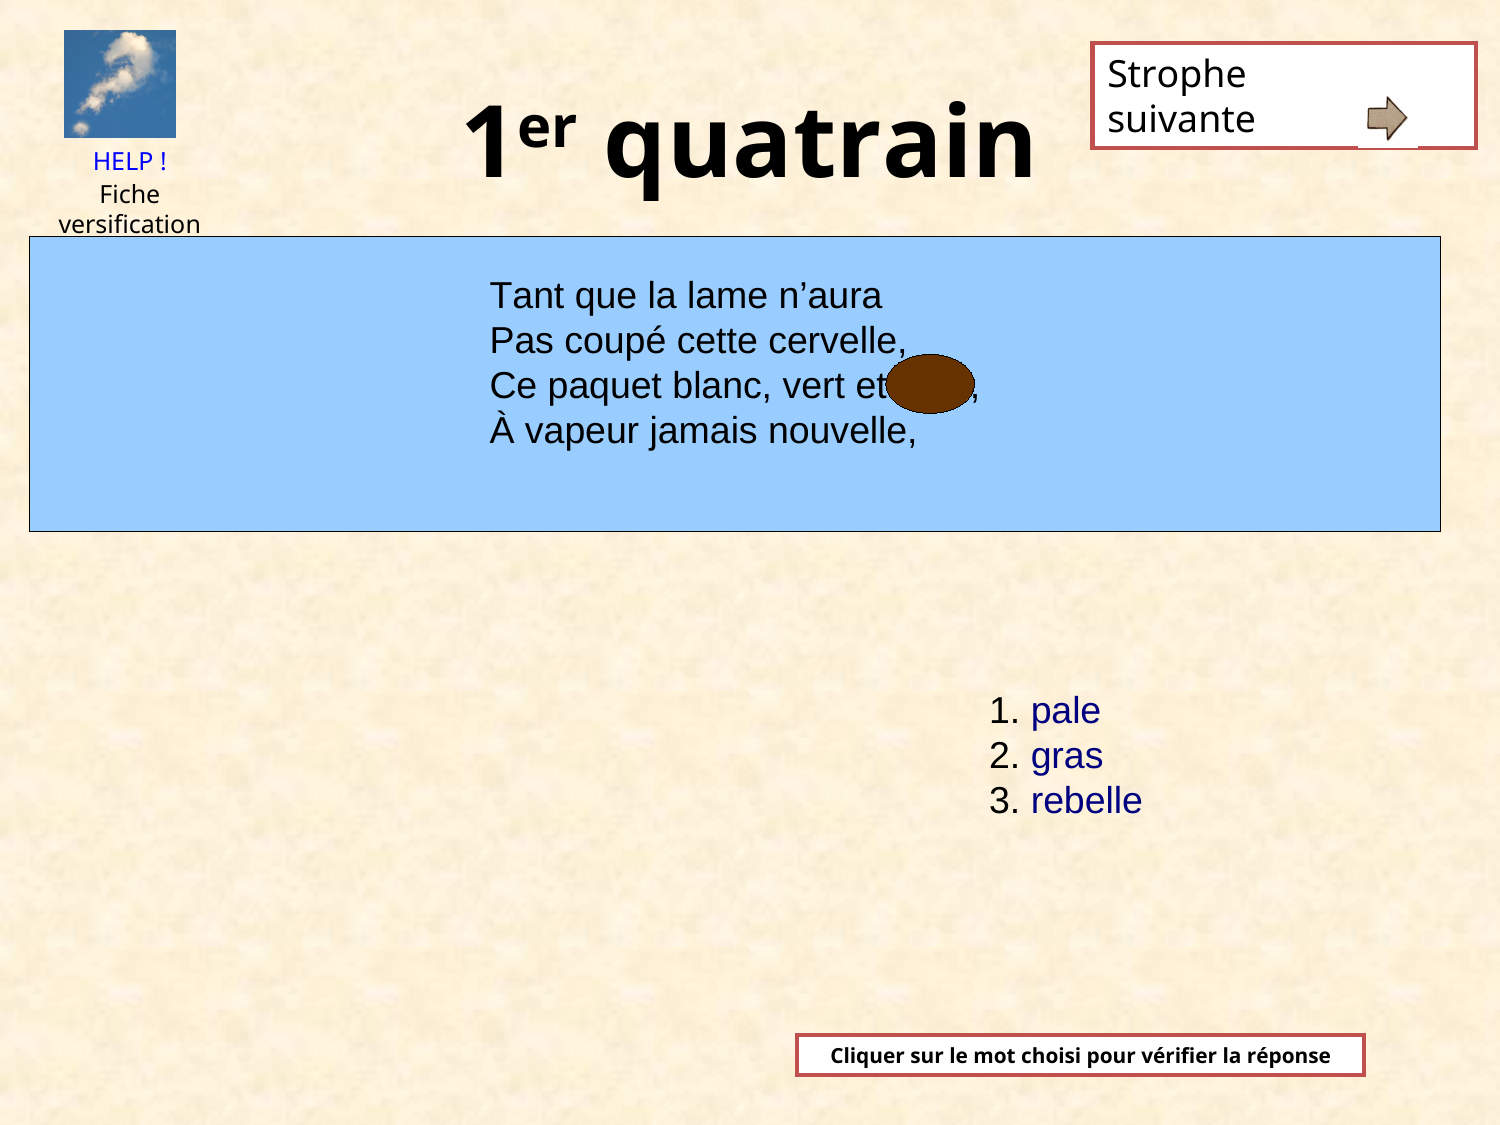

HELP !
Fiche versification
Strophe
suivante
# 1er quatrain
Tant que la lame n’aura
Pas coupé cette cervelle,
Ce paquet blanc, vert et gras,
À vapeur jamais nouvelle,
1. pale
2. gras
3. rebelle
Cliquer sur le mot choisi pour vérifier la réponse